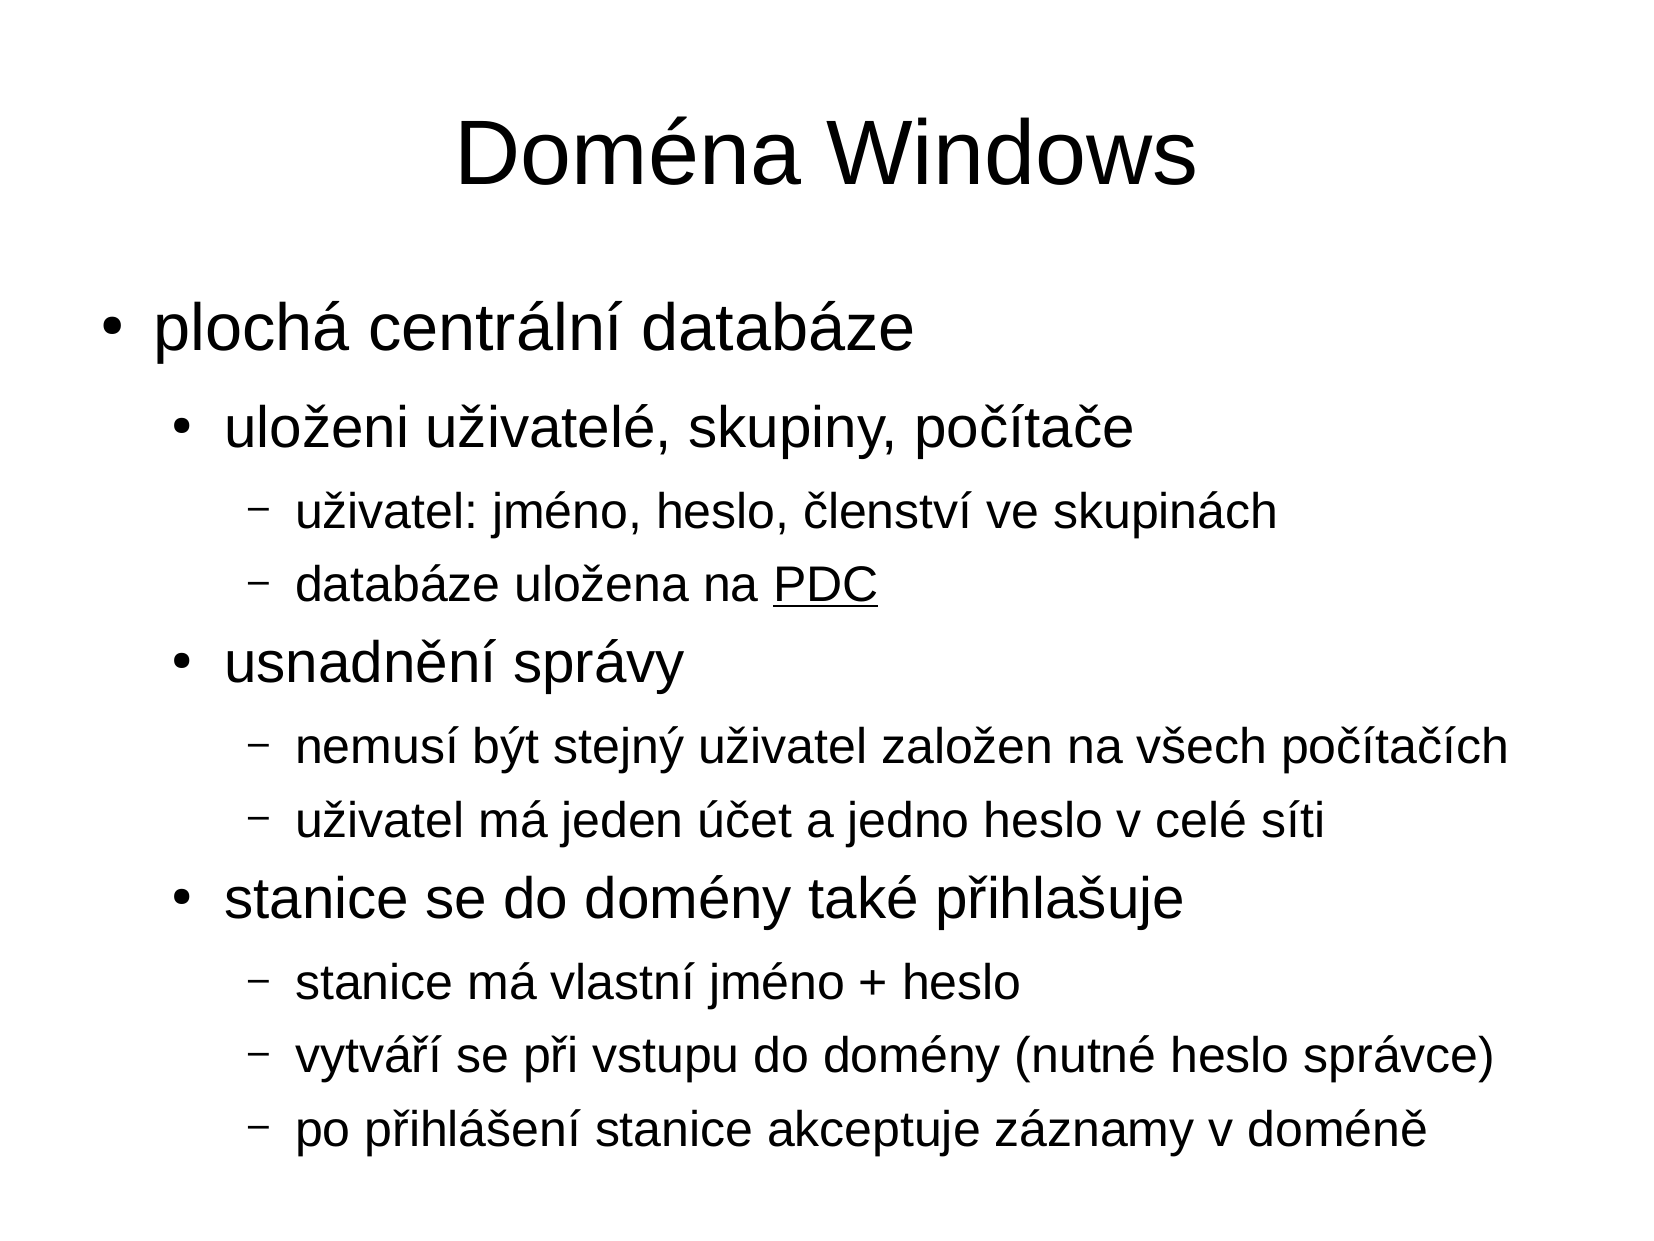

# Doména Windows
plochá centrální databáze
uloženi uživatelé, skupiny, počítače
uživatel: jméno, heslo, členství ve skupinách
databáze uložena na PDC
usnadnění správy
nemusí být stejný uživatel založen na všech počítačích
uživatel má jeden účet a jedno heslo v celé síti
stanice se do domény také přihlašuje
stanice má vlastní jméno + heslo
vytváří se při vstupu do domény (nutné heslo správce)
po přihlášení stanice akceptuje záznamy v doméně